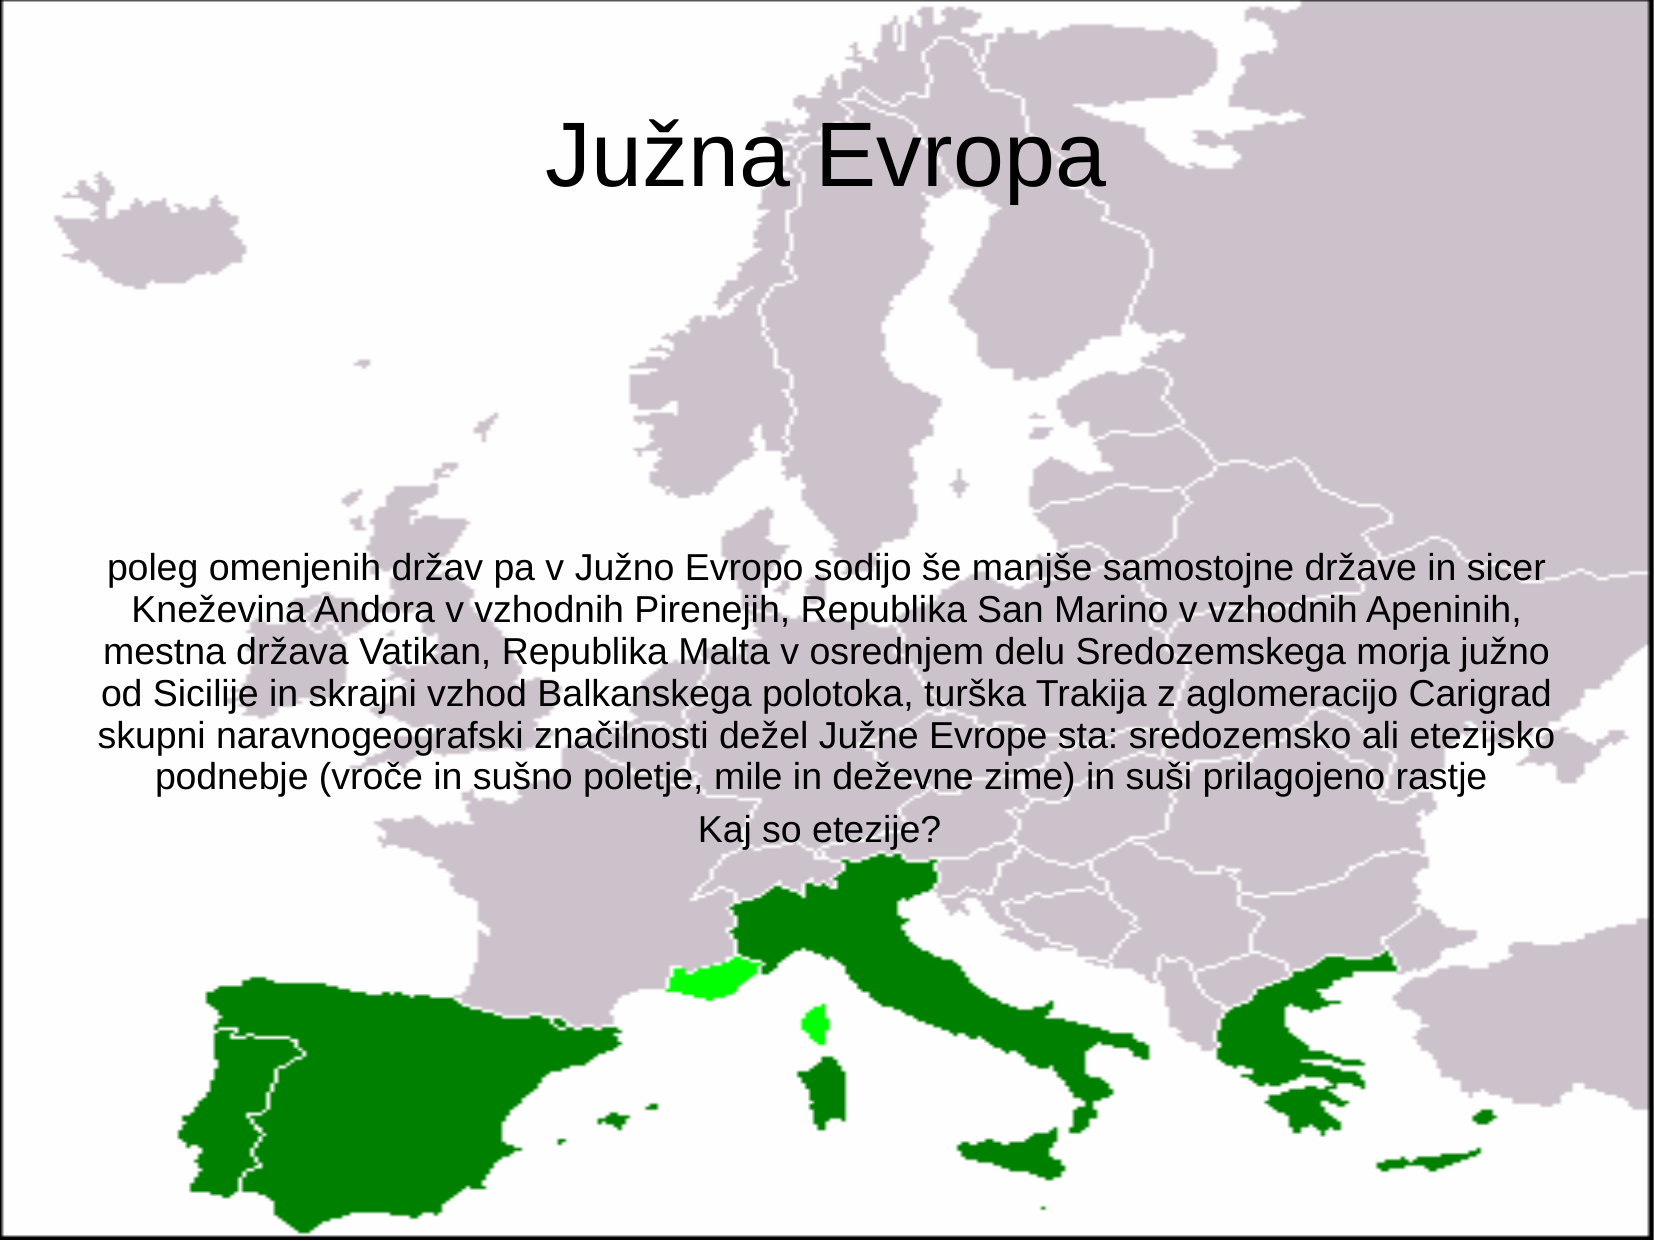

# Južna Evropa
poleg omenjenih držav pa v Južno Evropo sodijo še manjše samostojne države in sicer Kneževina Andora v vzhodnih Pirenejih, Republika San Marino v vzhodnih Apeninih, mestna država Vatikan, Republika Malta v osrednjem delu Sredozemskega morja južno od Sicilije in skrajni vzhod Balkanskega polotoka, turška Trakija z aglomeracijo Carigrad skupni naravnogeografski značilnosti dežel Južne Evrope sta: sredozemsko ali etezijsko podnebje (vroče in sušno poletje, mile in deževne zime) in suši prilagojeno rastje
Kaj so etezije?